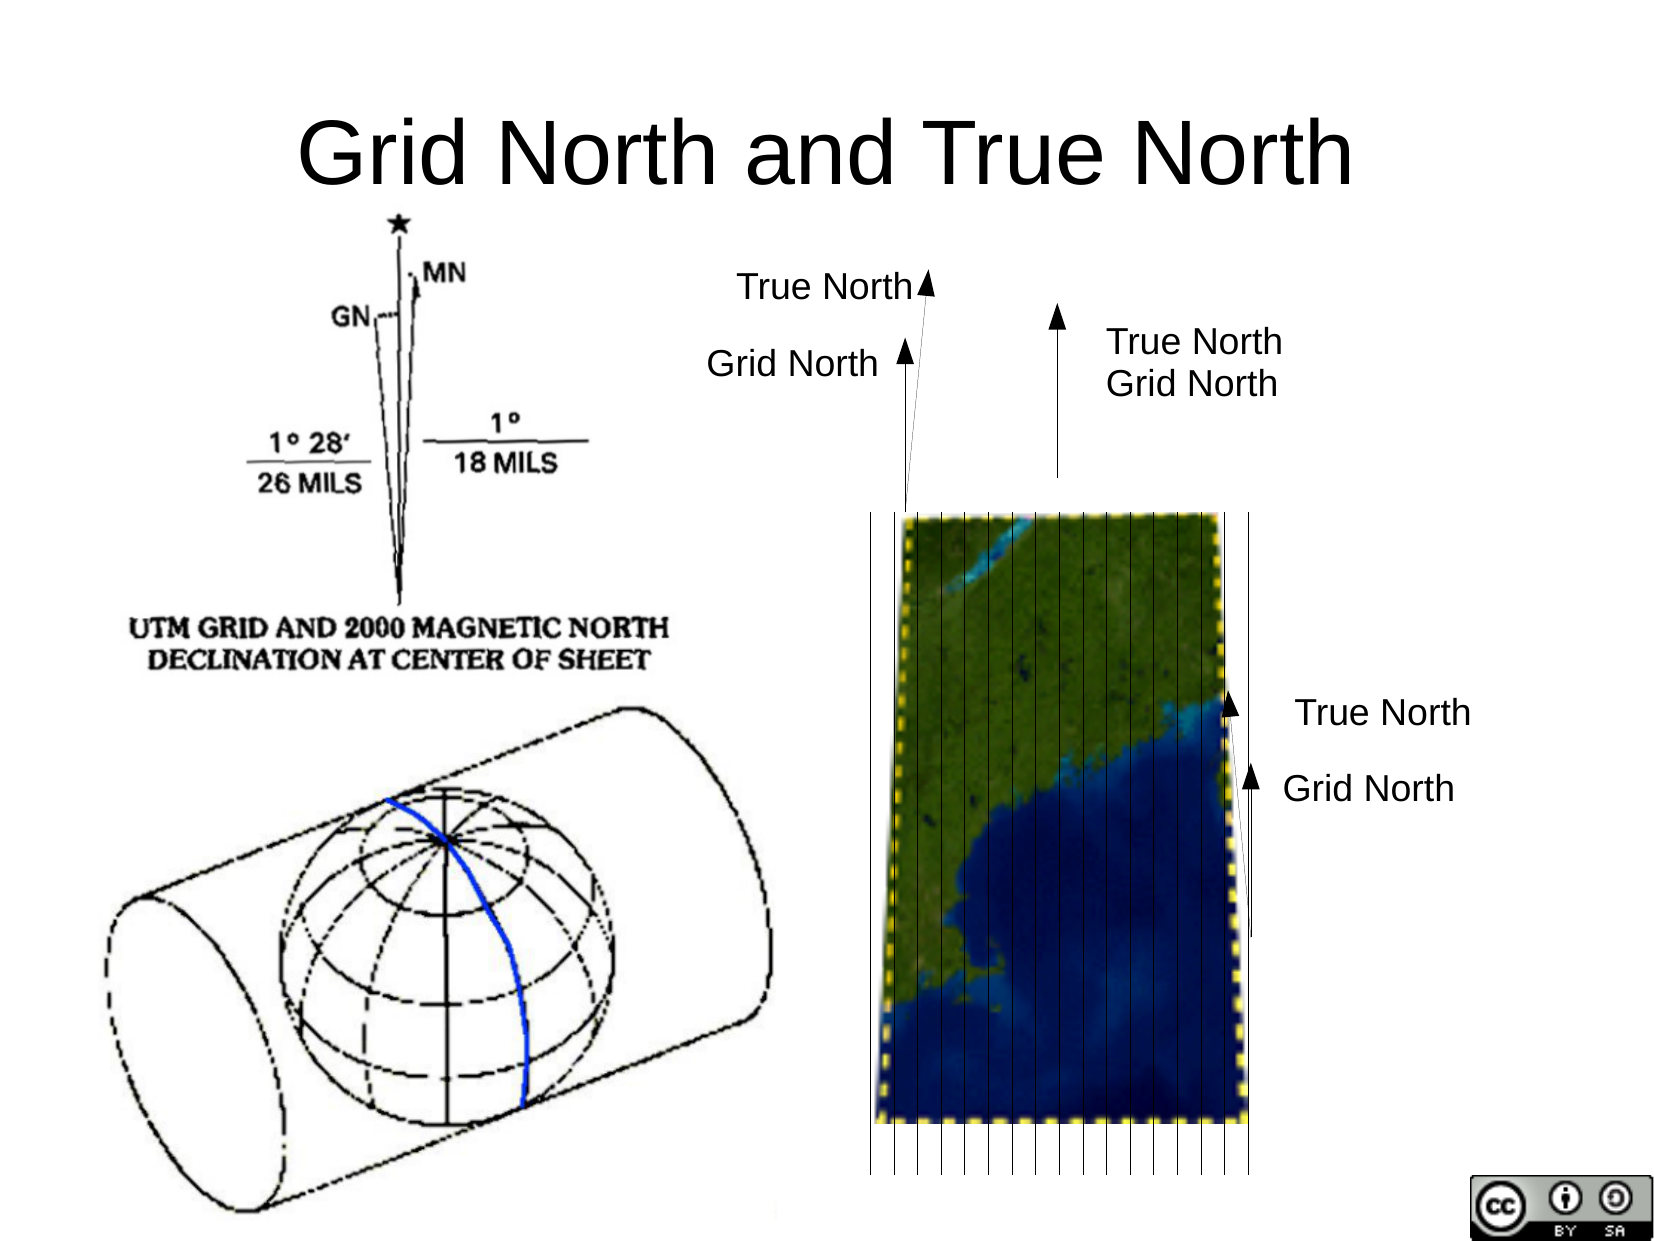

# Grid North and True North
True North
True North
Grid North
Grid North
True North
Grid North